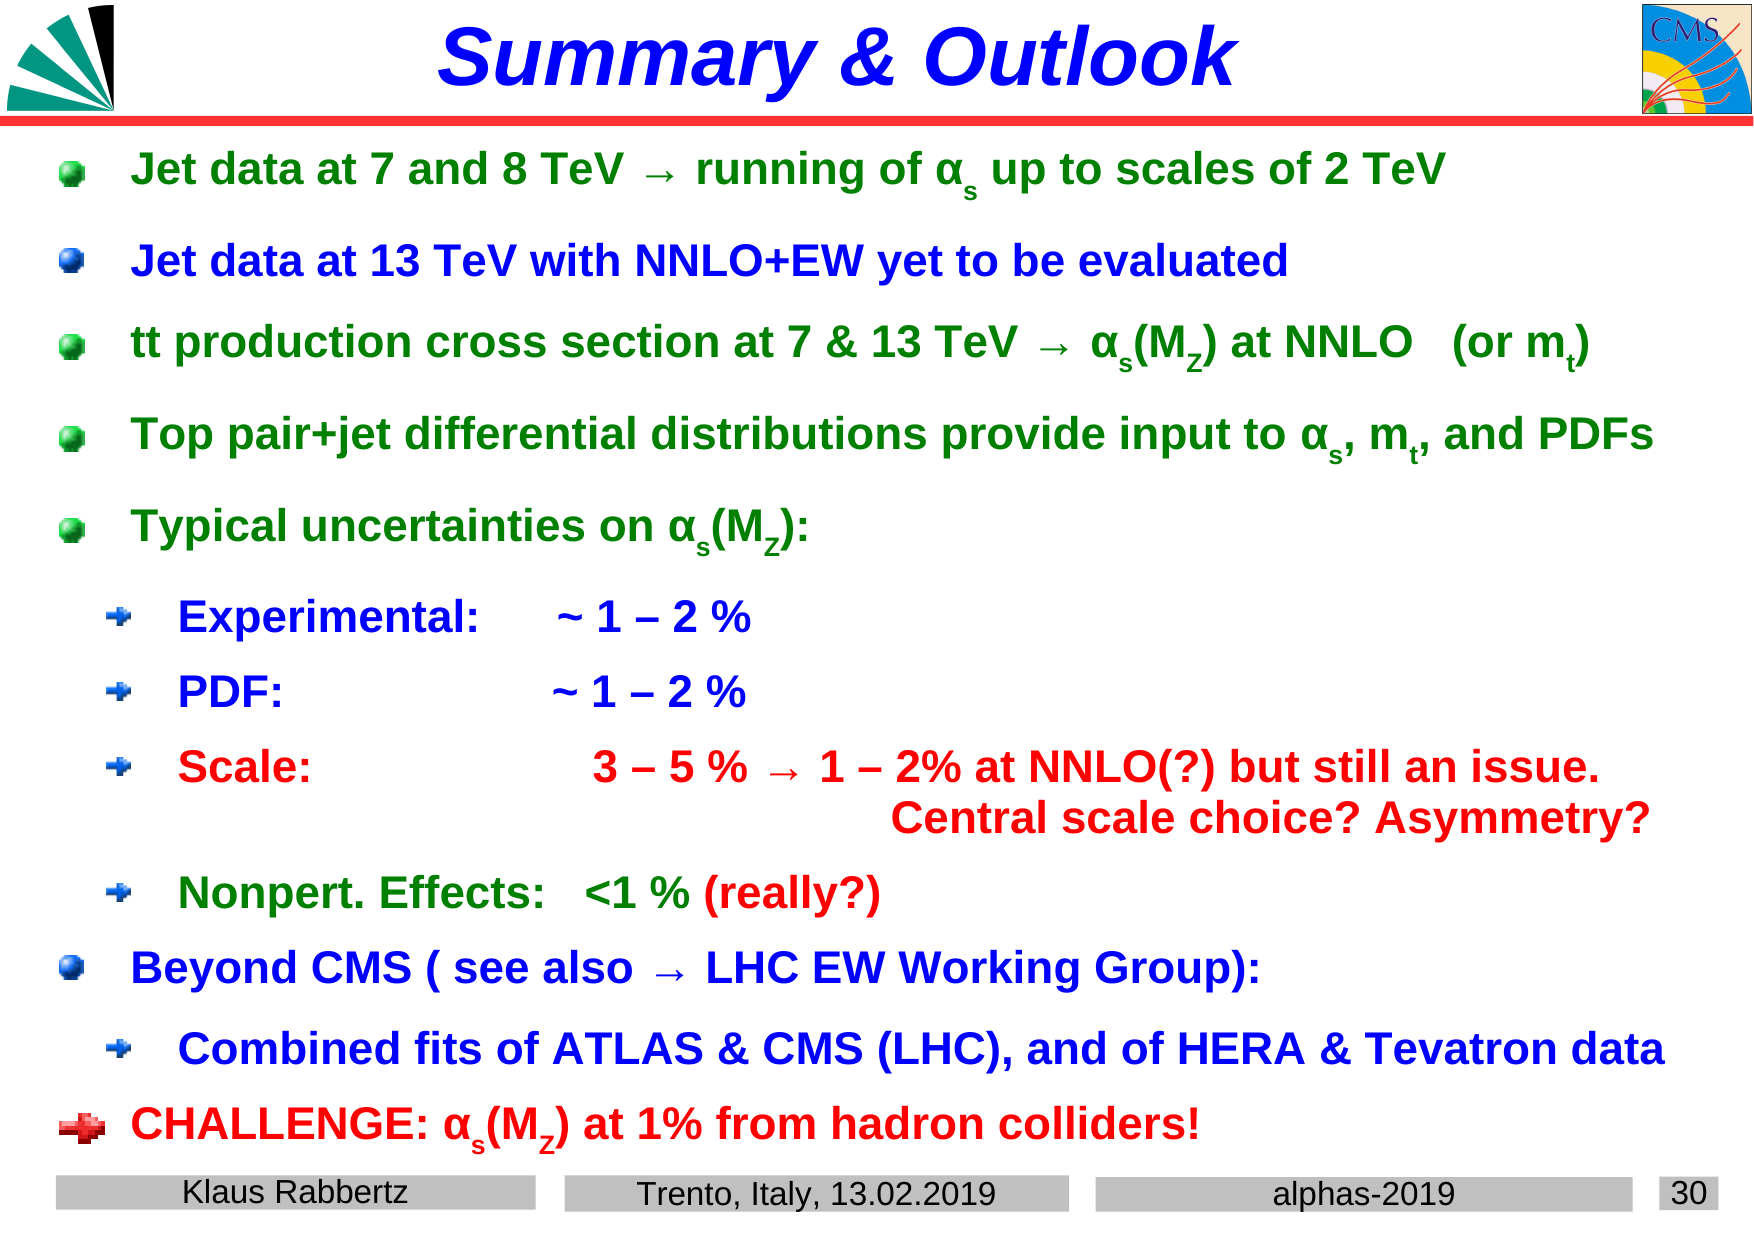

# Summary & Outlook
Jet data at 7 and 8 TeV → running of αs up to scales of 2 TeV
Jet data at 13 TeV with NNLO+EW yet to be evaluated
tt production cross section at 7 & 13 TeV → αs(MZ) at NNLO (or mt)
Top pair+jet differential distributions provide input to αs, mt, and PDFs
Typical uncertainties on αs(MZ):
Experimental: ~ 1 – 2 %
PDF: ~ 1 – 2 %
Scale: 3 – 5 % → 1 – 2% at NNLO(?) but still an issue. Central scale choice? Asymmetry?
Nonpert. Effects: <1 % (really?)
Beyond CMS ( see also → LHC EW Working Group):
Combined fits of ATLAS & CMS (LHC), and of HERA & Tevatron data
CHALLENGE: αs(MZ) at 1% from hadron colliders!